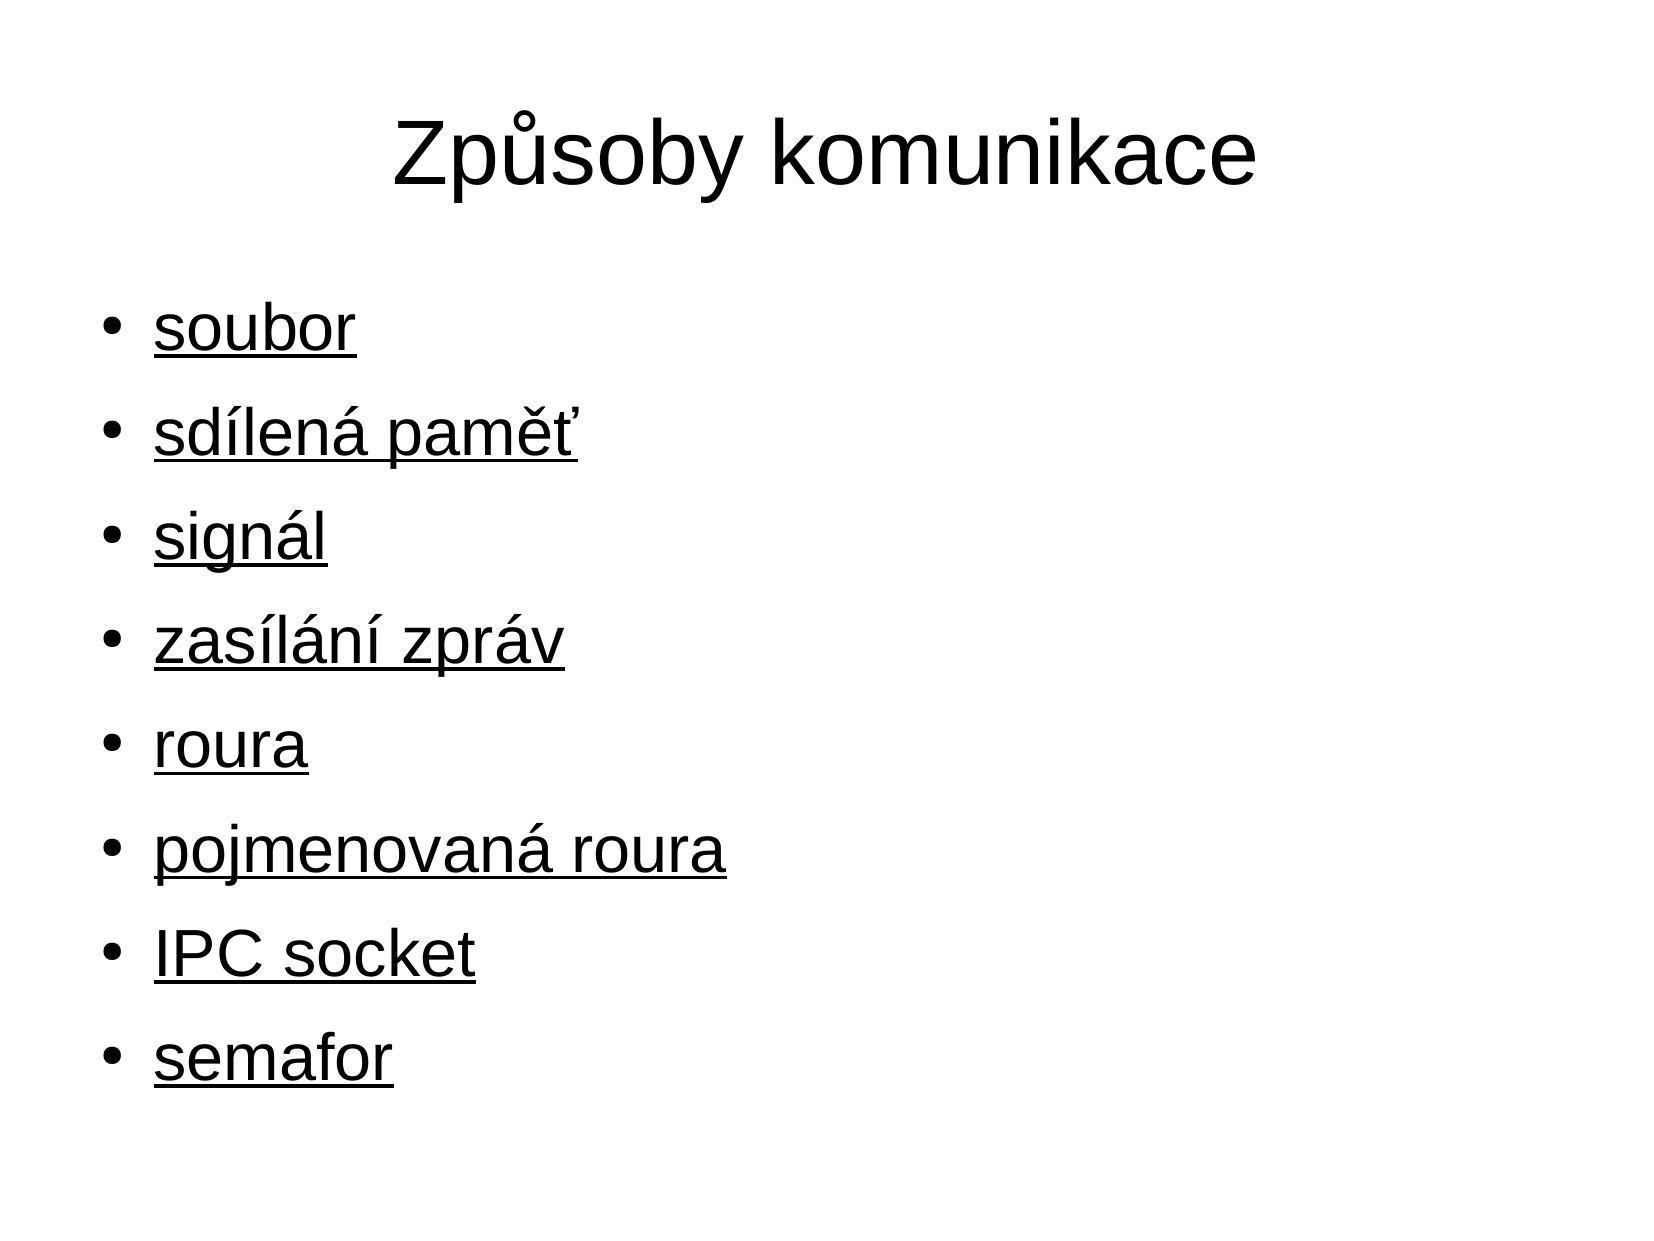

# Způsoby komunikace
soubor
sdílená paměť
signál
zasílání zpráv
roura
pojmenovaná roura
IPC socket
semafor